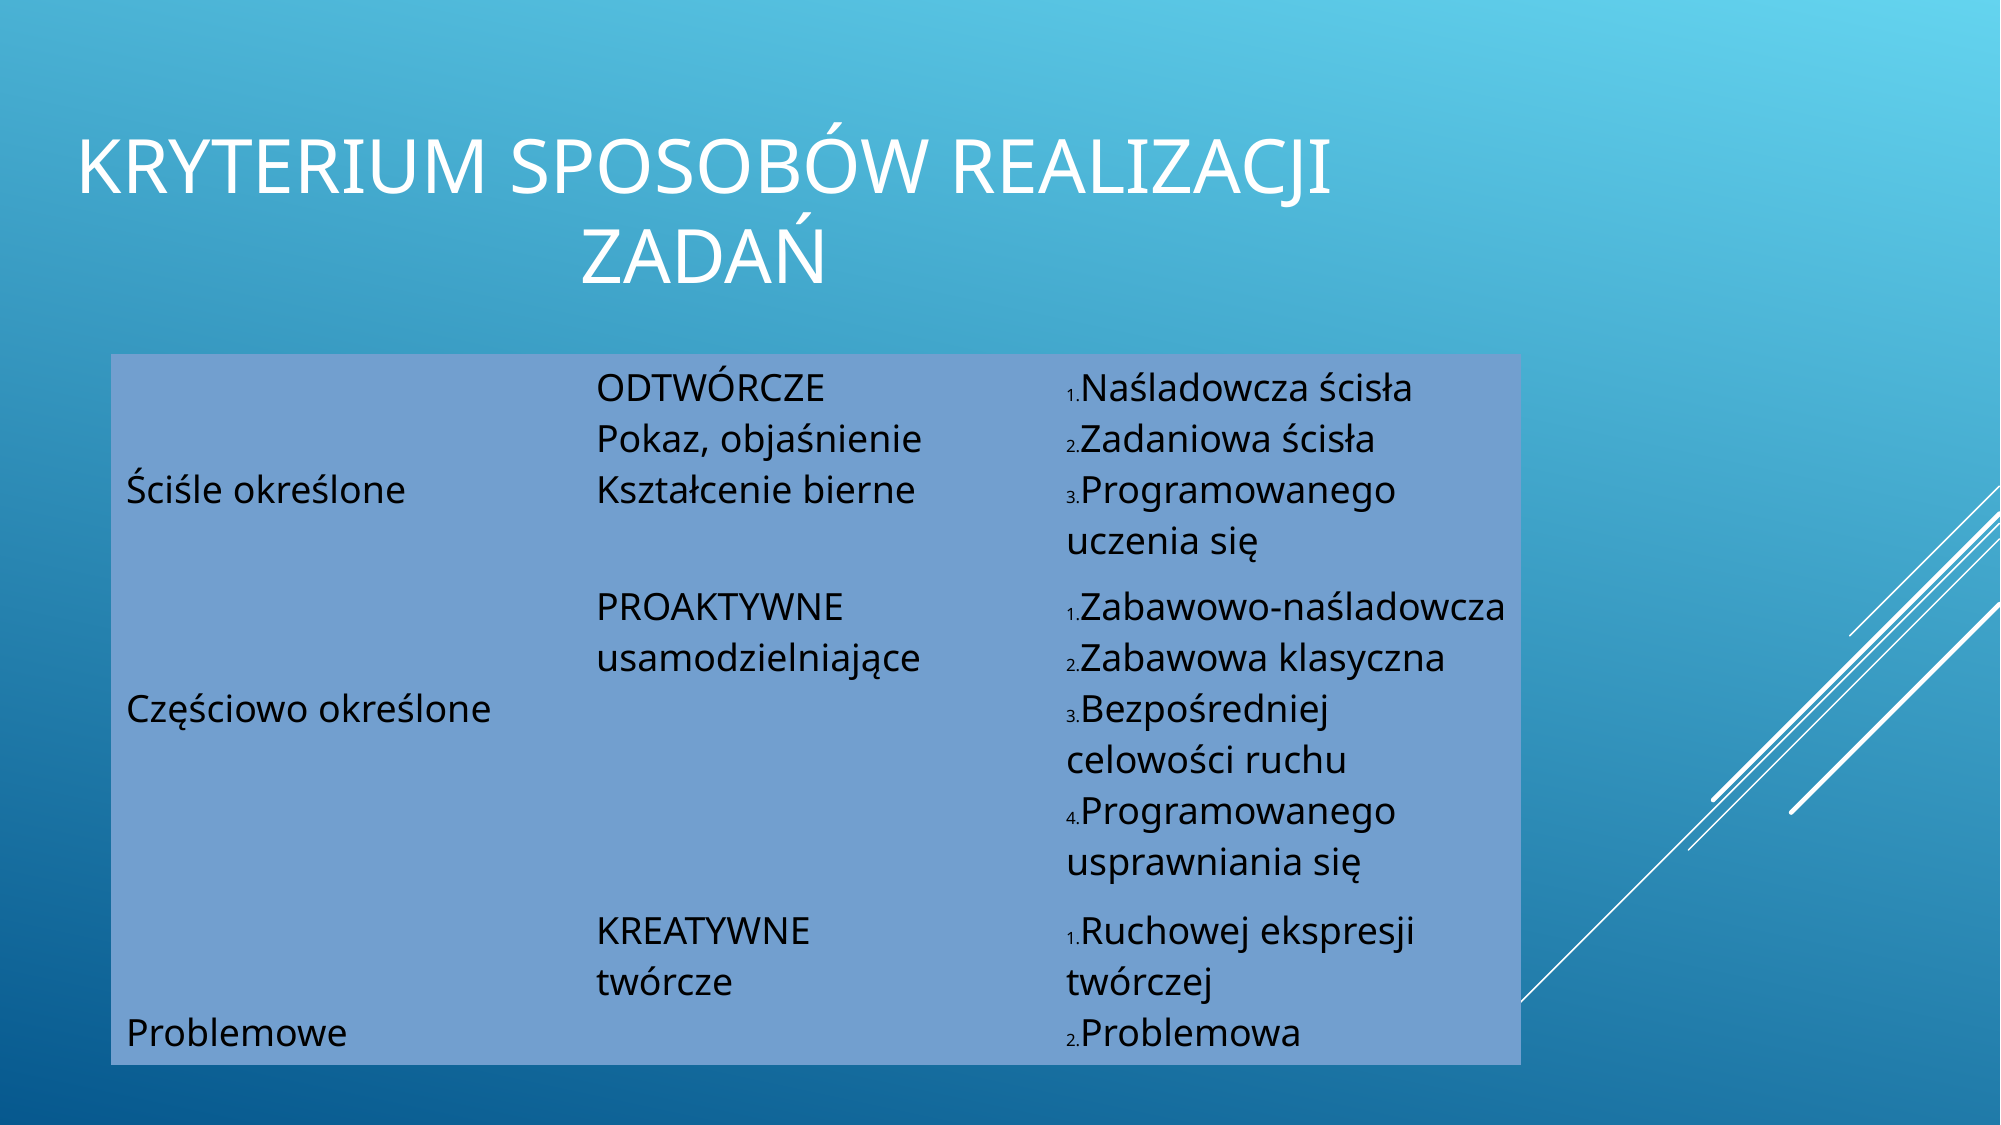

# Kryterium sposobów realizacji zadań
| Ściśle określone | ODTWÓRCZE Pokaz, objaśnienie Kształcenie bierne | Naśladowcza ścisła Zadaniowa ścisła Programowanego uczenia się |
| --- | --- | --- |
| Częściowo określone | PROAKTYWNE usamodzielniające | Zabawowo-naśladowcza Zabawowa klasyczna Bezpośredniej celowości ruchu Programowanego usprawniania się |
| Problemowe | KREATYWNE twórcze | Ruchowej ekspresji twórczej Problemowa |